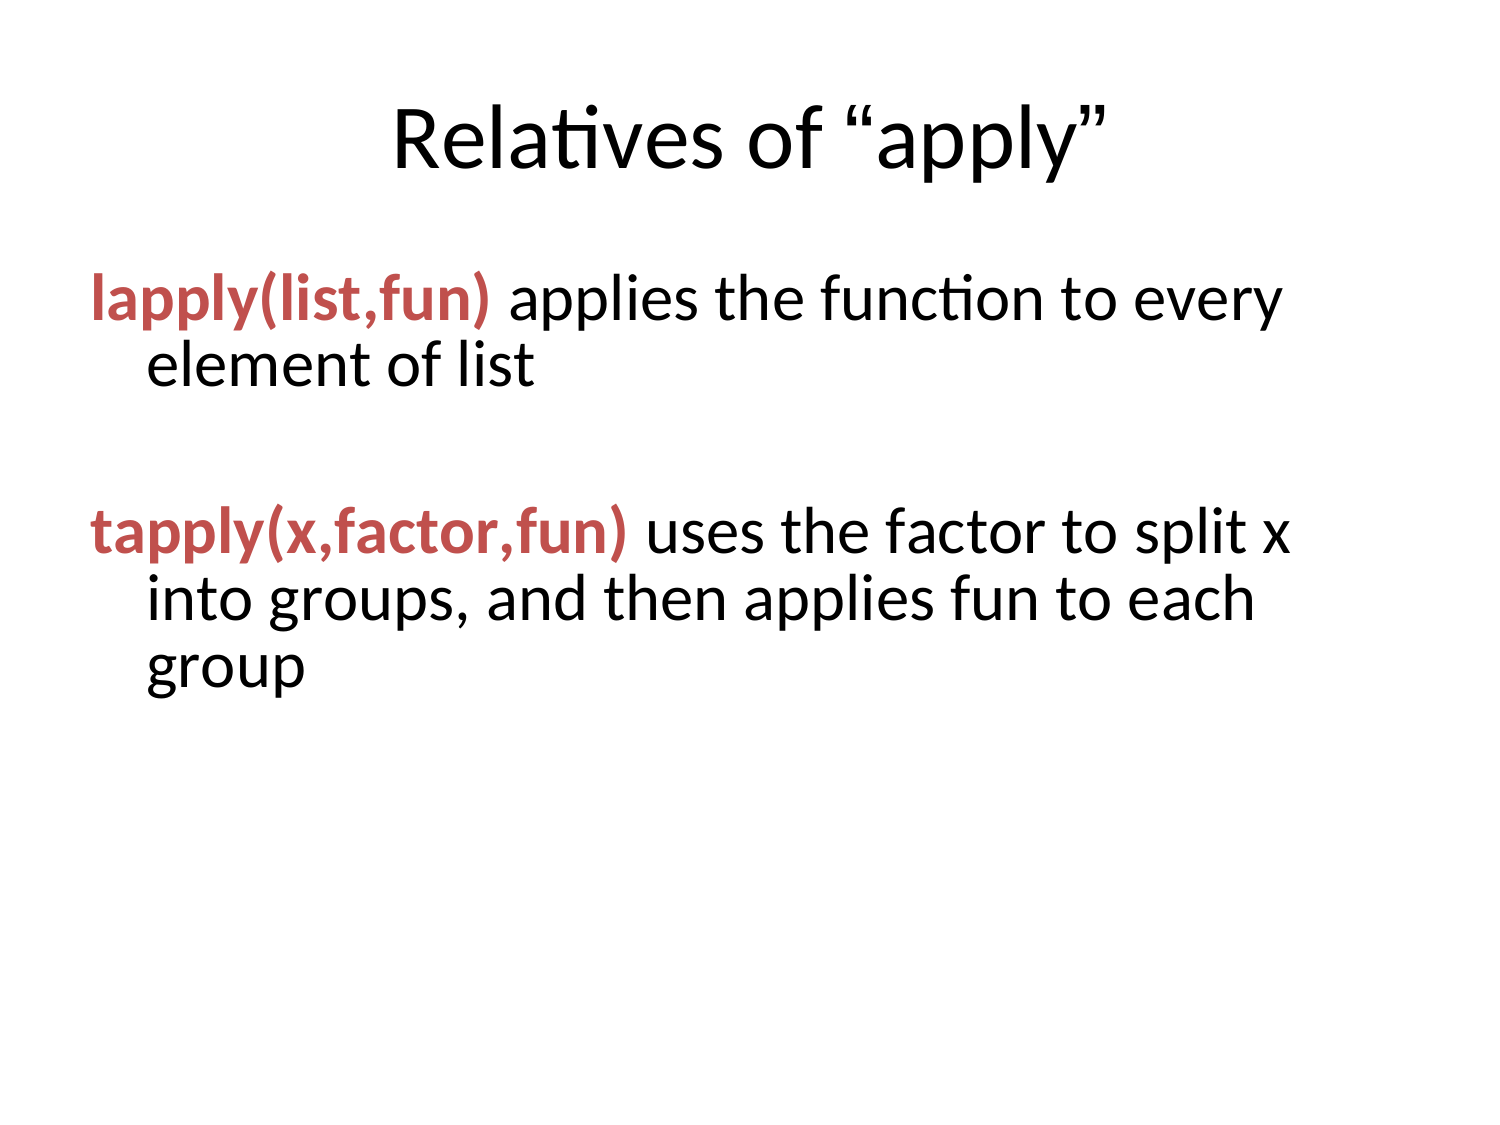

# Relatives of “apply”
lapply(list,fun) applies the function to every element of list
tapply(x,factor,fun) uses the factor to split x into groups, and then applies fun to each group